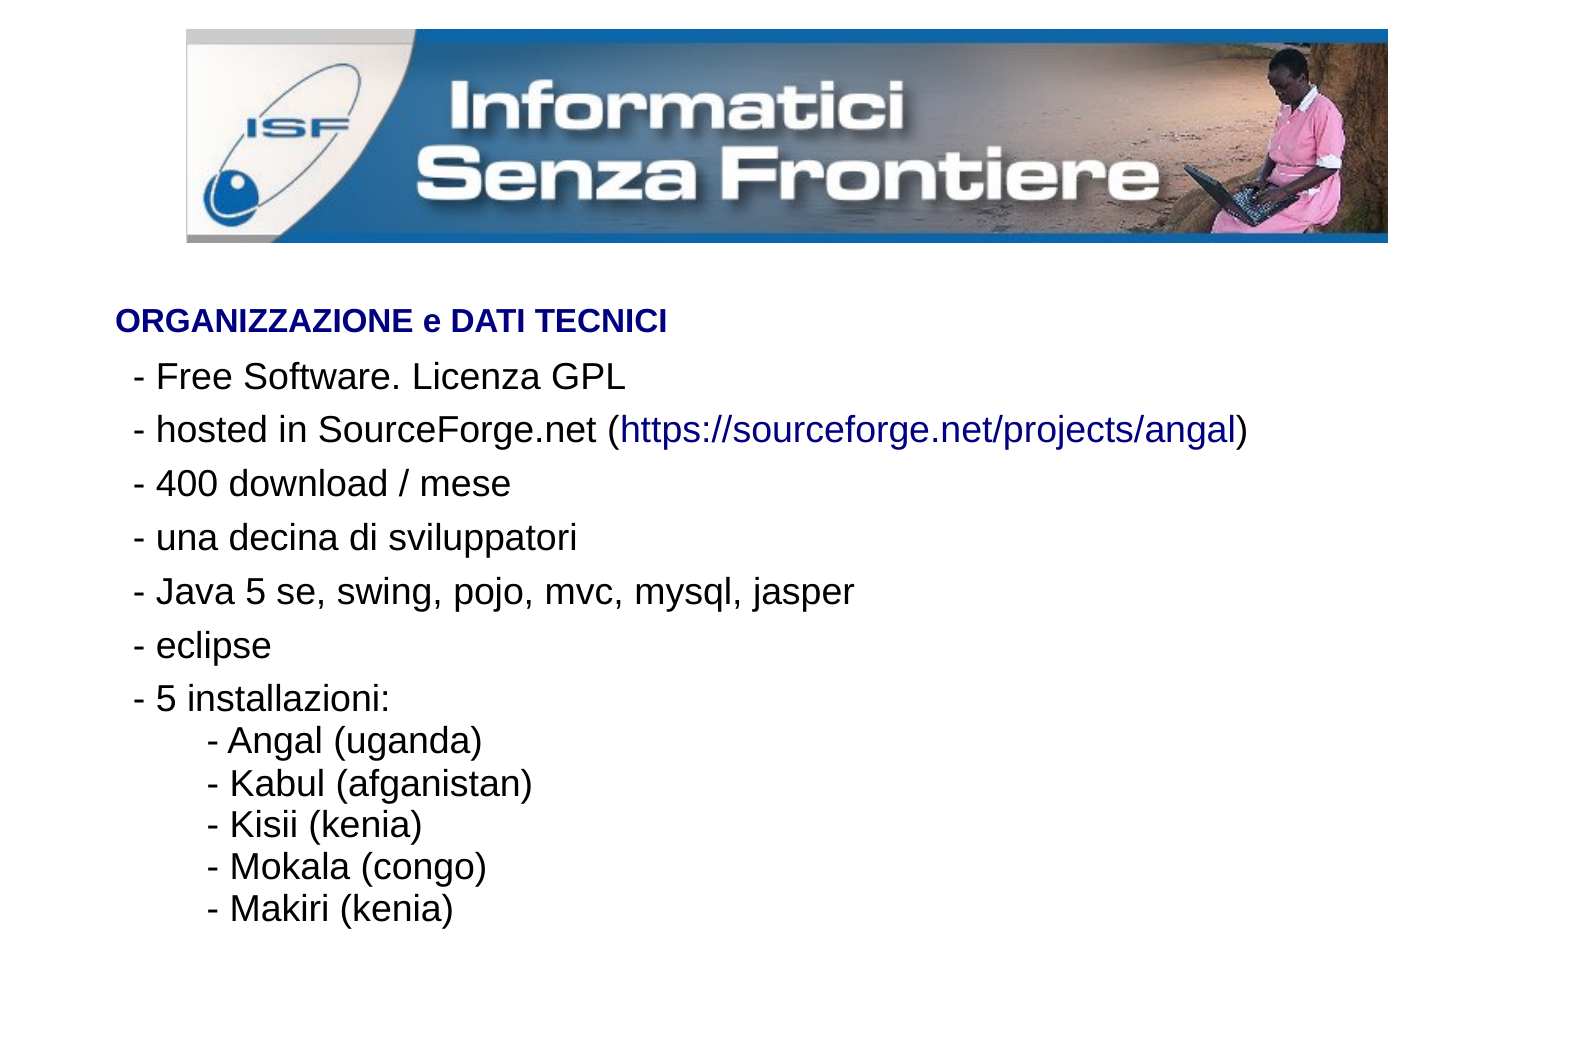

# ORGANIZZAZIONE e DATI TECNICI
- Free Software. Licenza GPL
- hosted in SourceForge.net (https://sourceforge.net/projects/angal)
- 400 download / mese
- una decina di sviluppatori
- Java 5 se, swing, pojo, mvc, mysql, jasper
- eclipse
- 5 installazioni:
	- Angal (uganda)
	- Kabul (afganistan)
	- Kisii (kenia)
	- Mokala (congo)
	- Makiri (kenia)